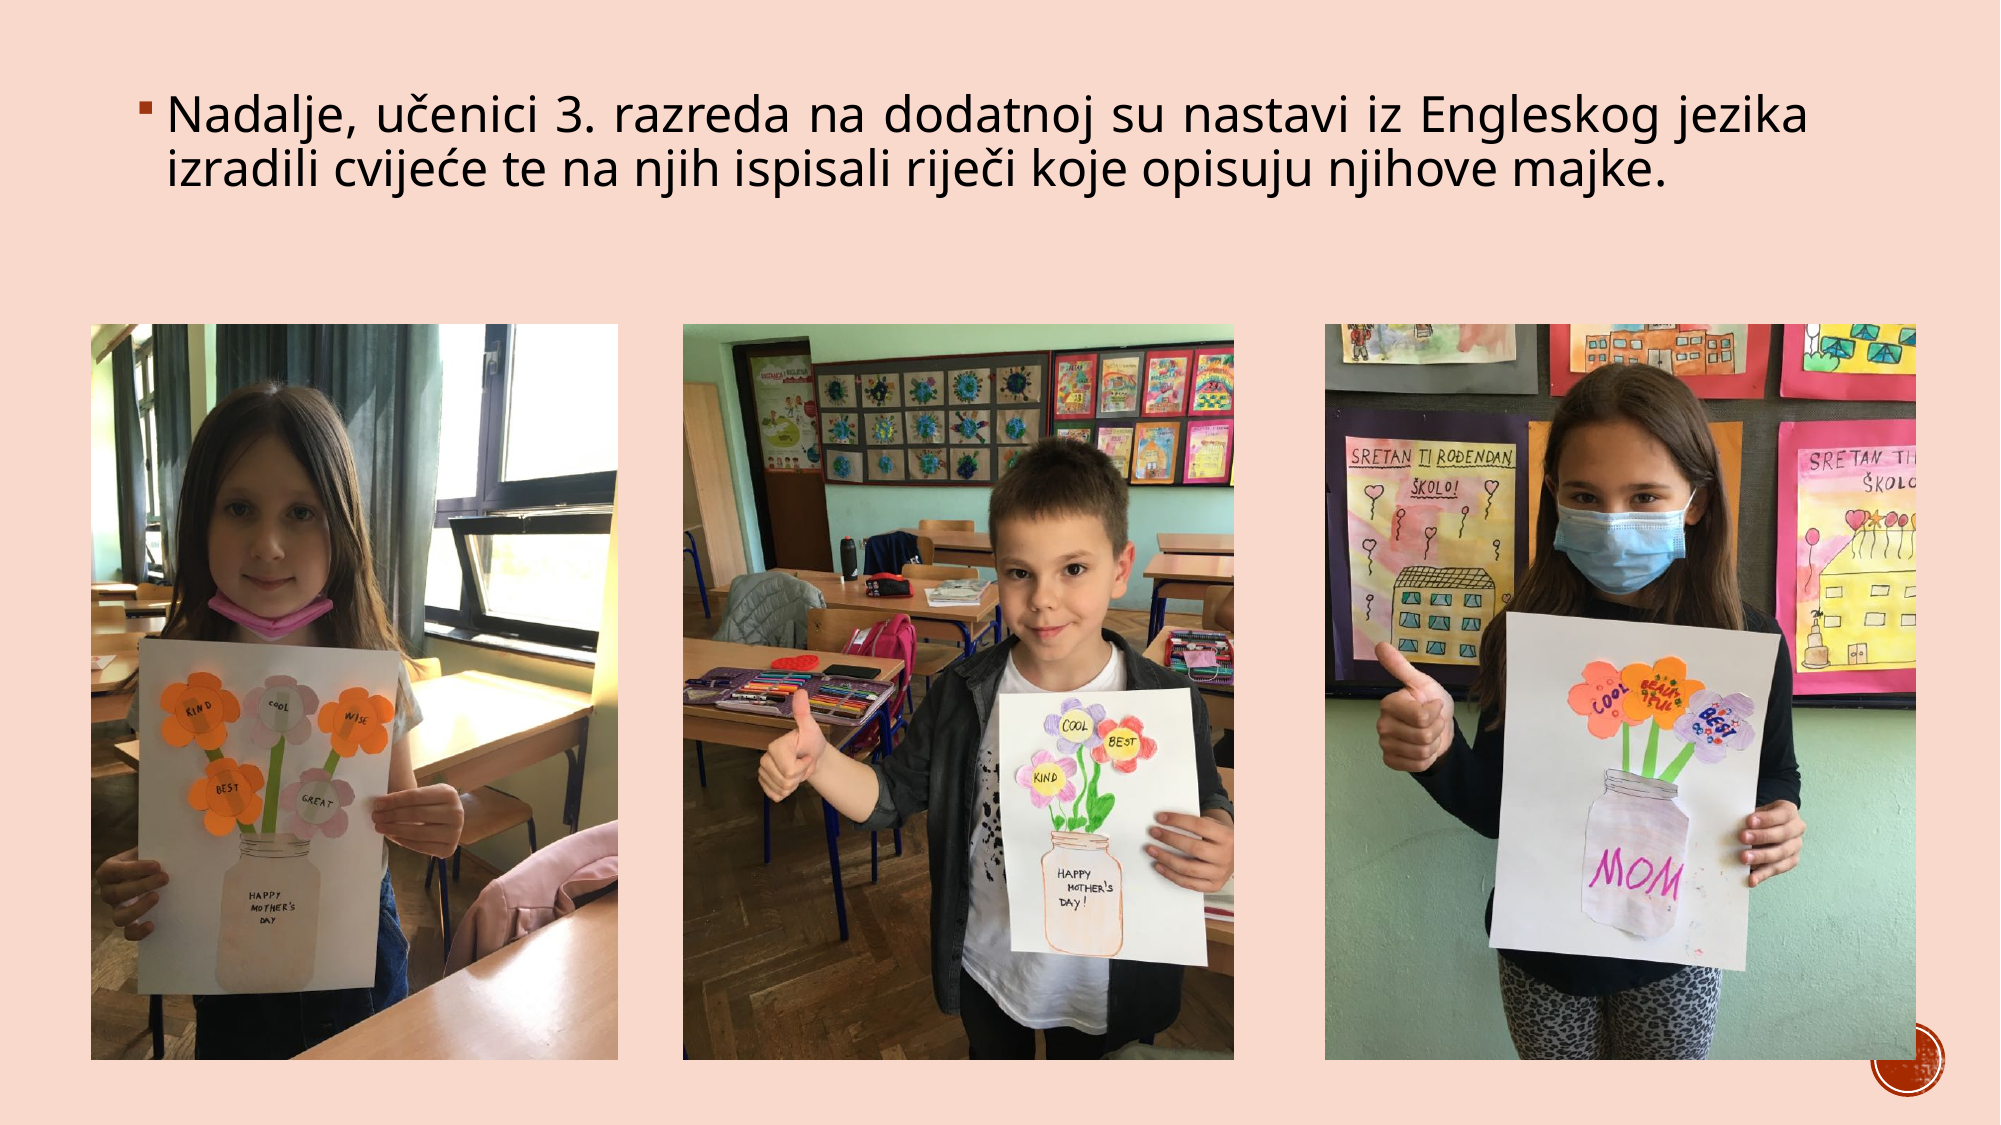

Nadalje, učenici 3. razreda na dodatnoj su nastavi iz Engleskog jezika izradili cvijeće te na njih ispisali riječi koje opisuju njihove majke.